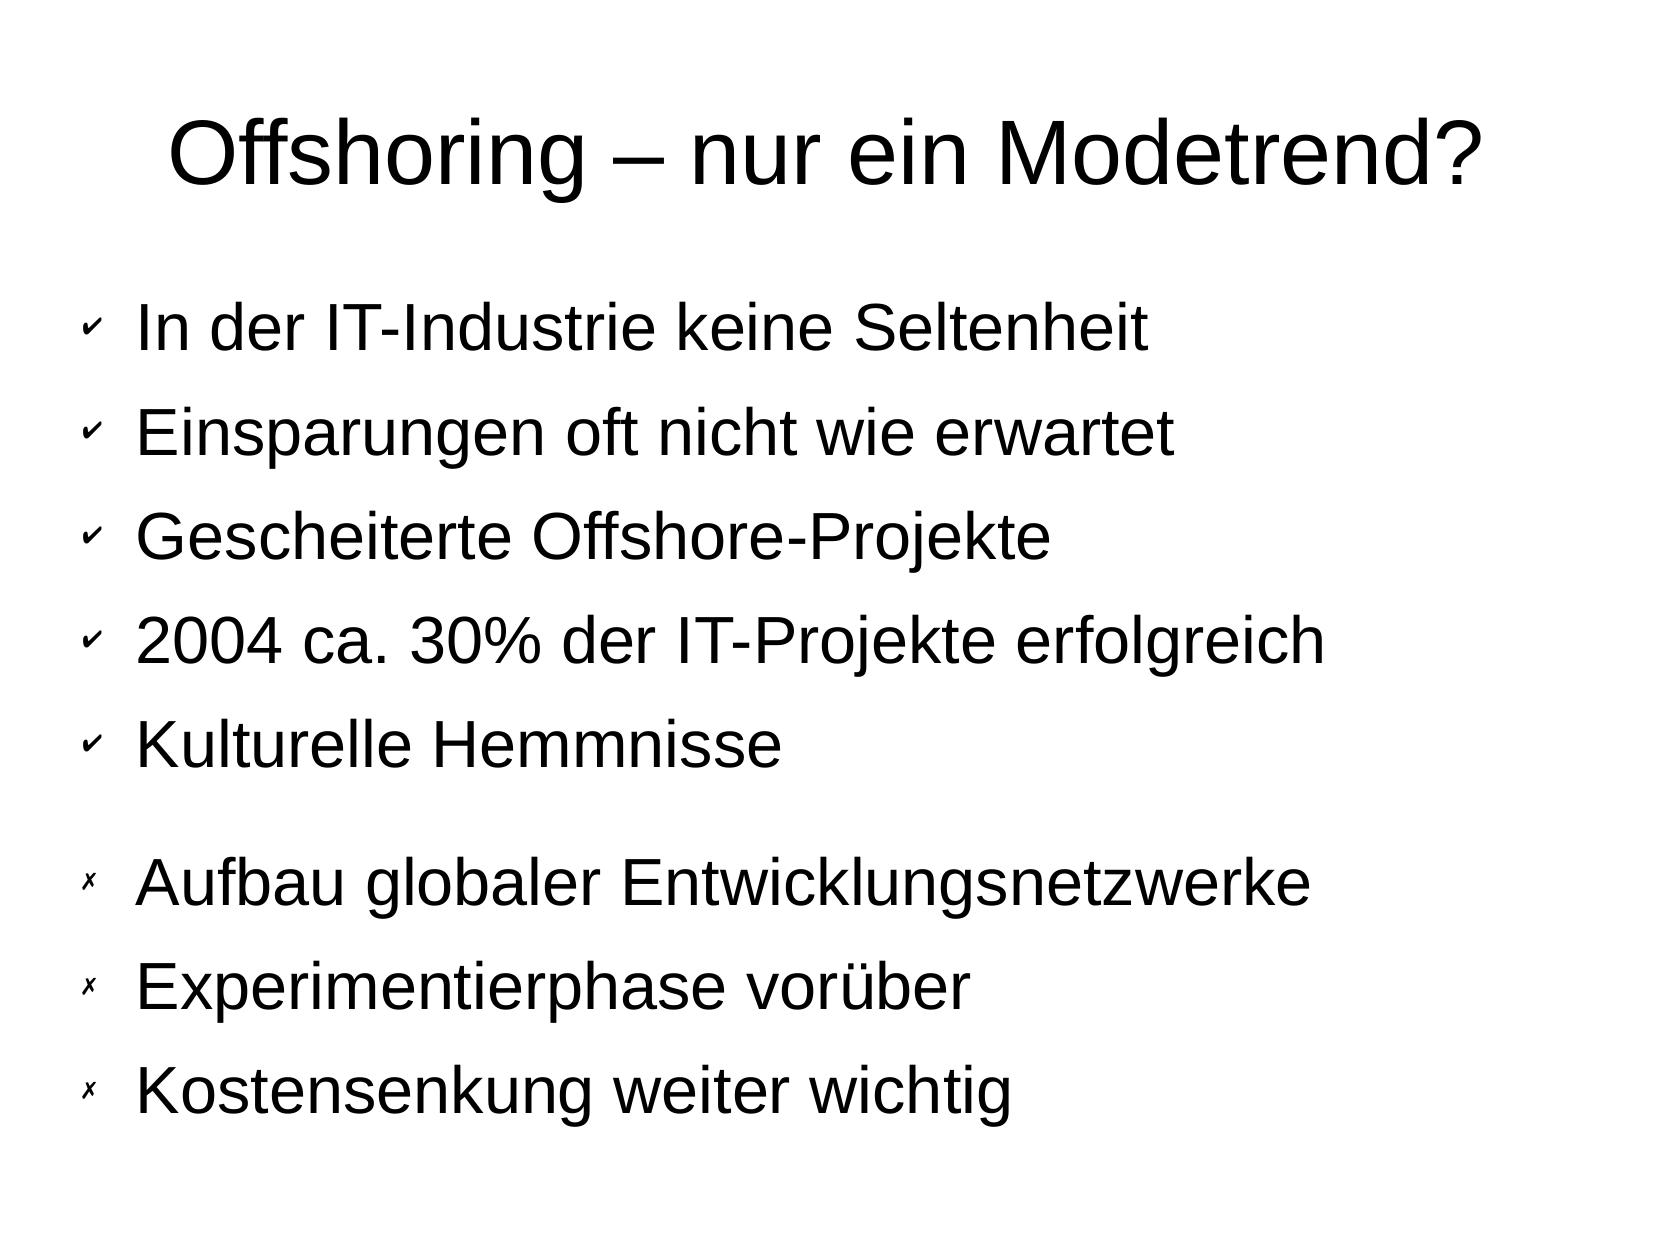

# Offshoring – nur ein Modetrend?
In der IT-Industrie keine Seltenheit
Einsparungen oft nicht wie erwartet
Gescheiterte Offshore-Projekte
2004 ca. 30% der IT-Projekte erfolgreich
Kulturelle Hemmnisse
Aufbau globaler Entwicklungsnetzwerke
Experimentierphase vorüber
Kostensenkung weiter wichtig